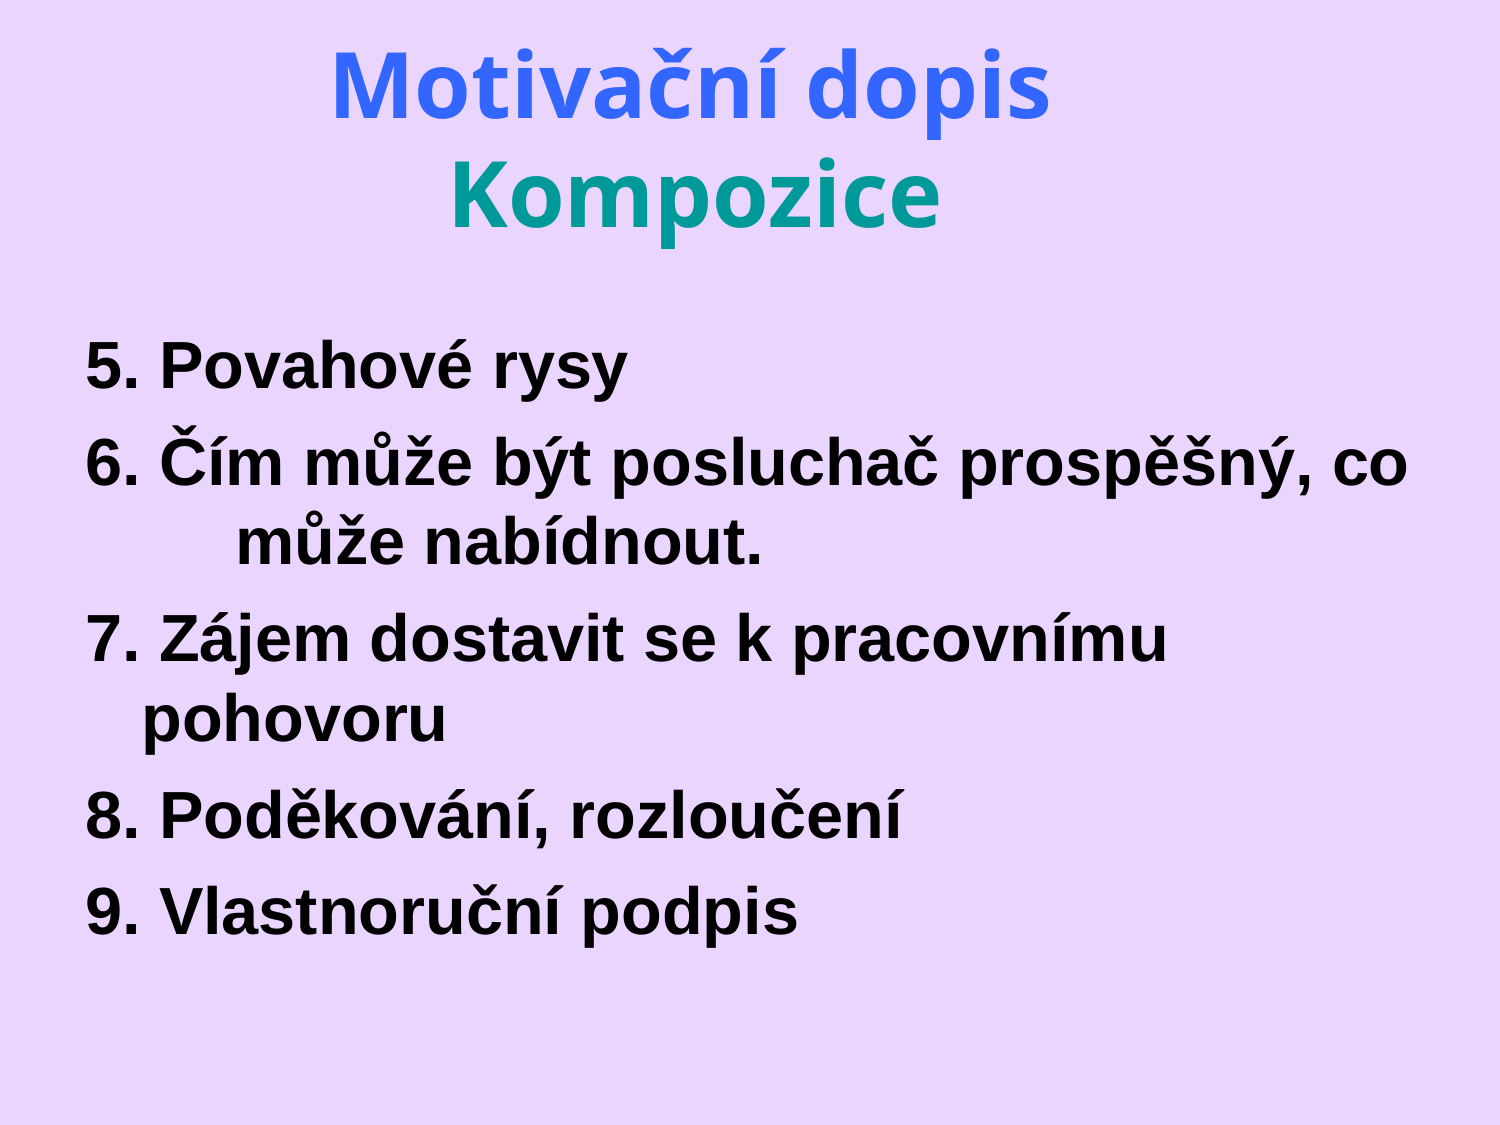

# Motivační dopis Kompozice
5. Povahové rysy
6. Čím může být posluchač prospěšný, co 	může nabídnout.
7. Zájem dostavit se k pracovnímu 	pohovoru
8. Poděkování, rozloučení
9. Vlastnoruční podpis